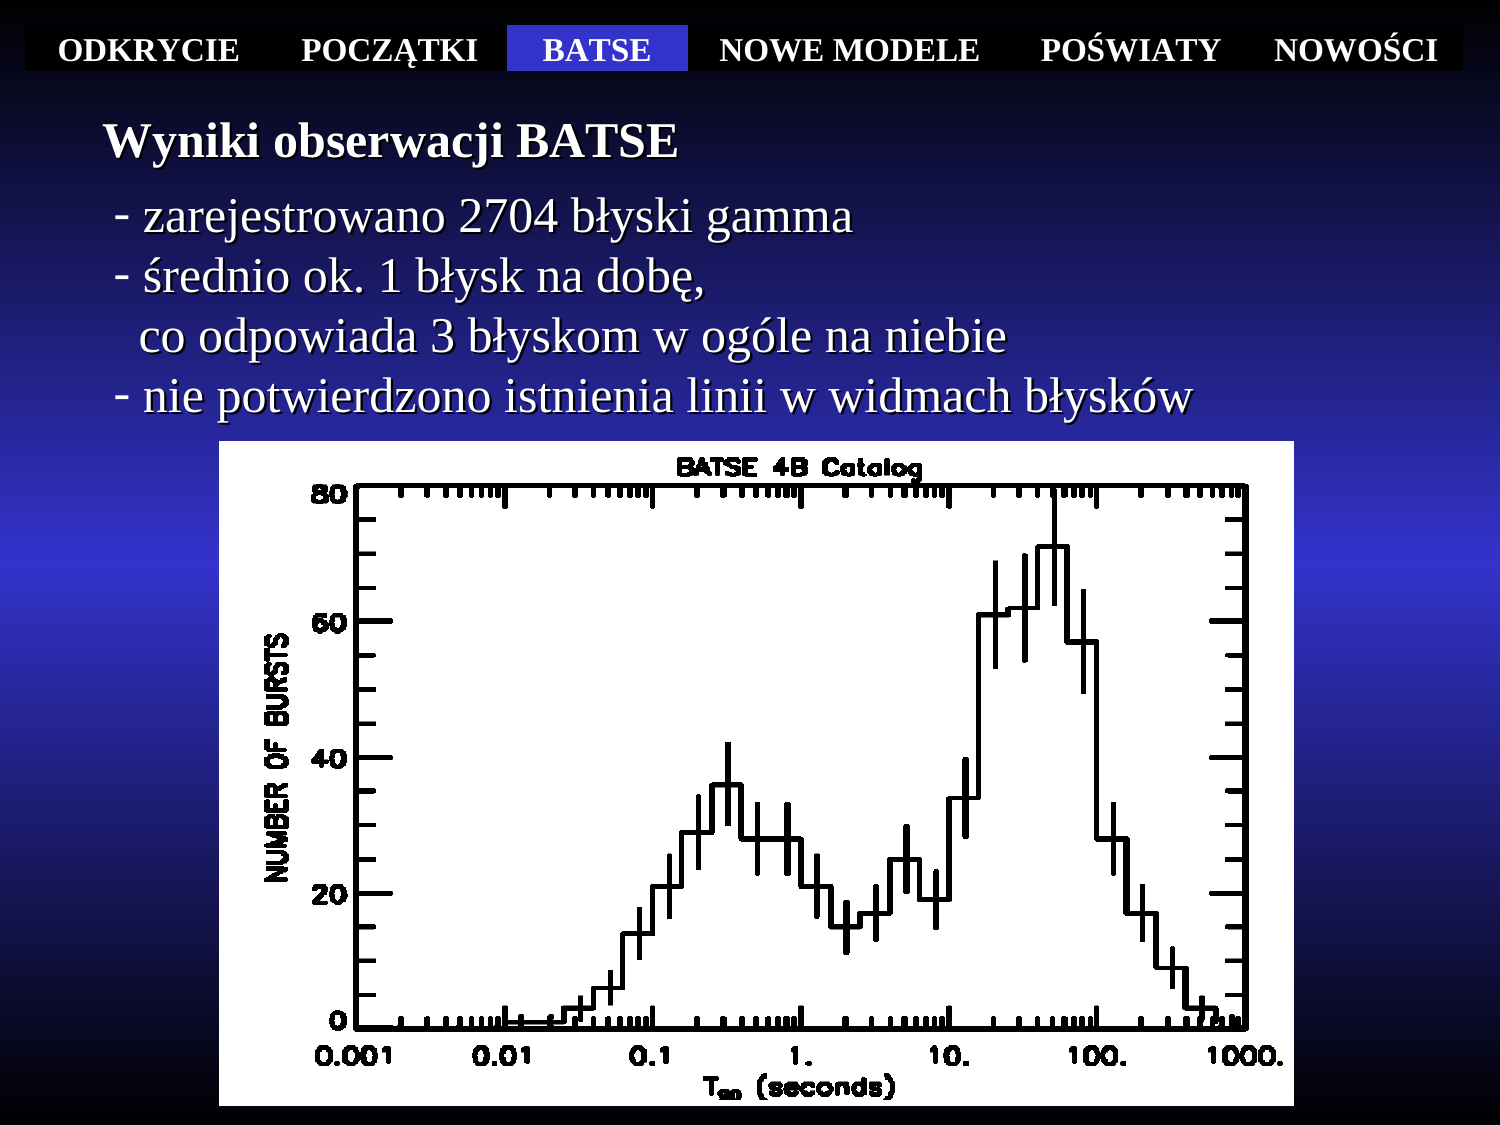

| ODKRYCIE | POCZĄTKI | BATSE | NOWE MODELE | POŚWIATY | NOWOŚCI |
| --- | --- | --- | --- | --- | --- |
Wyniki obserwacji BATSE
 zarejestrowano 2704 błyski gamma
 średnio ok. 1 błysk na dobę,
 co odpowiada 3 błyskom w ogóle na niebie
 nie potwierdzono istnienia linii w widmach błysków